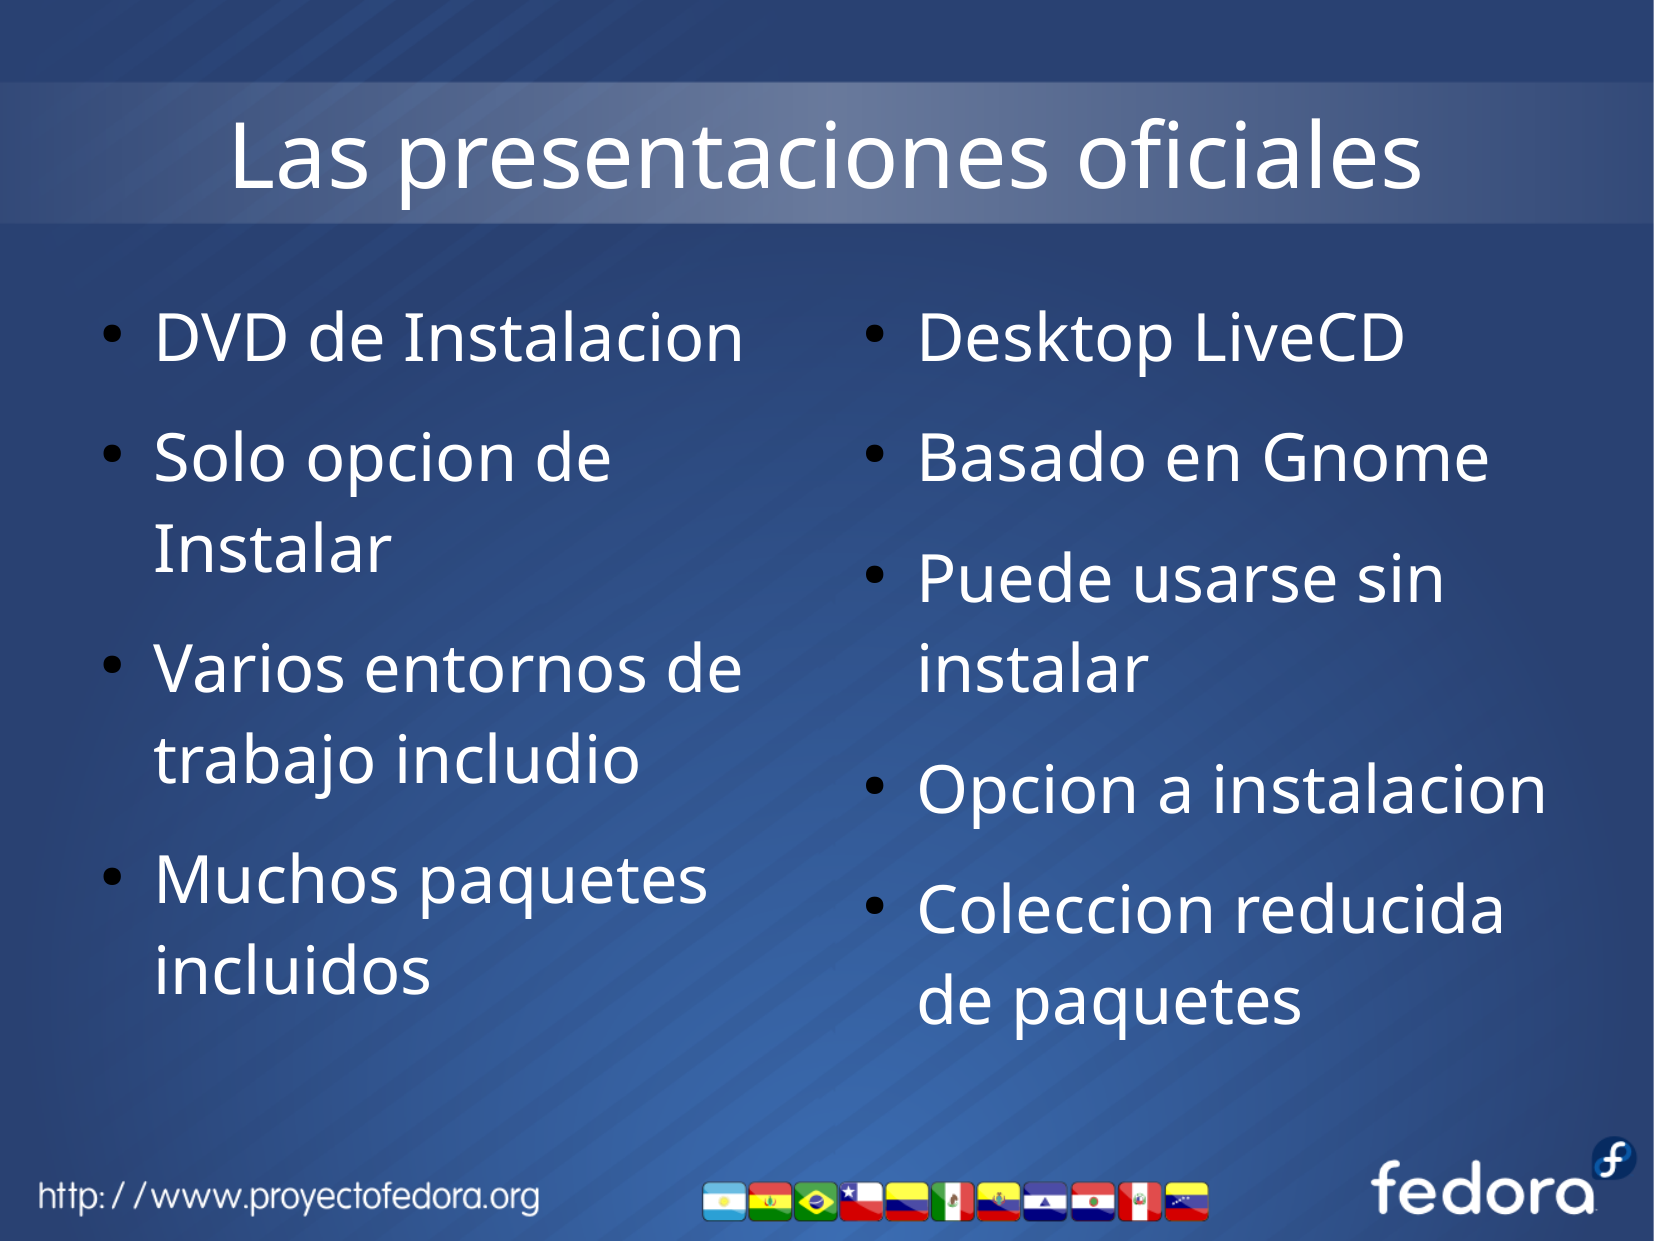

# Las presentaciones oficiales
DVD de Instalacion
Solo opcion de Instalar
Varios entornos de trabajo includio
Muchos paquetes incluidos
Desktop LiveCD
Basado en Gnome
Puede usarse sin instalar
Opcion a instalacion
Coleccion reducida de paquetes